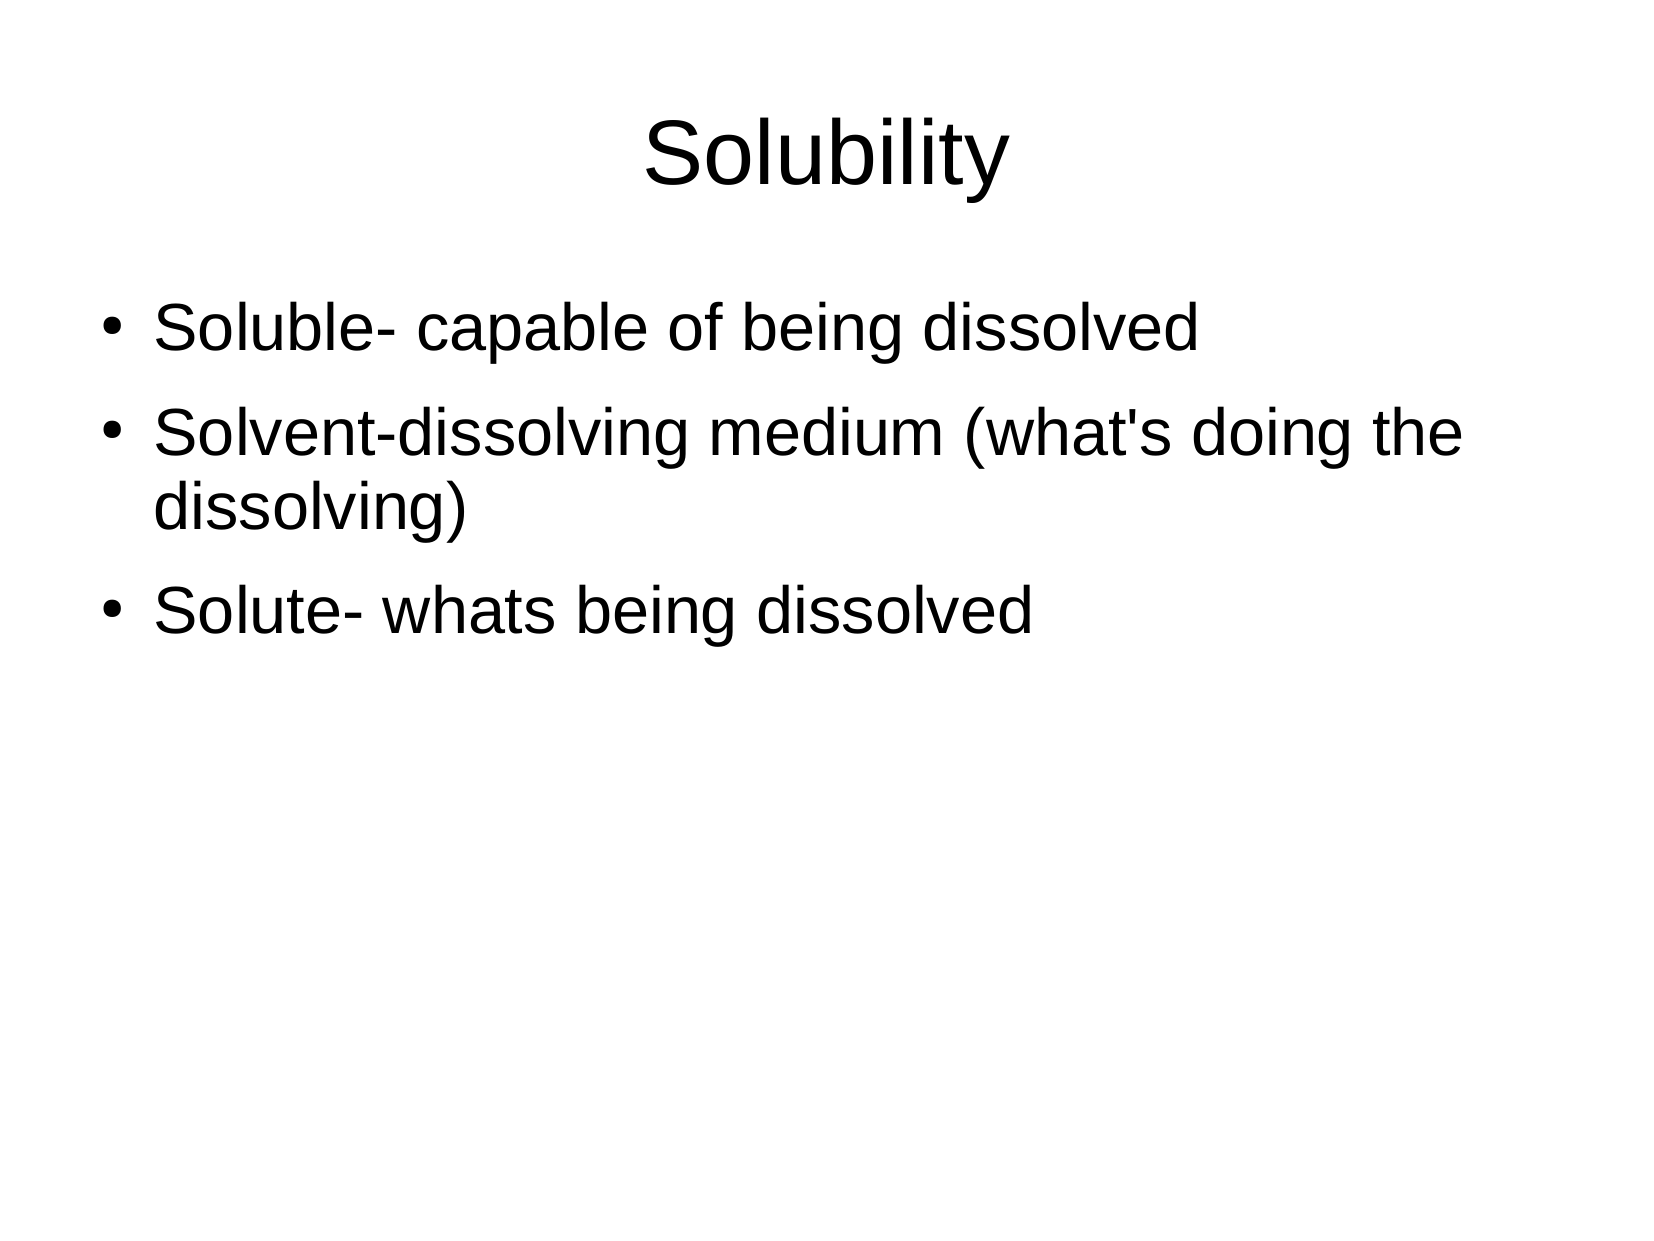

# Solubility
Soluble- capable of being dissolved
Solvent-dissolving medium (what's doing the dissolving)
Solute- whats being dissolved